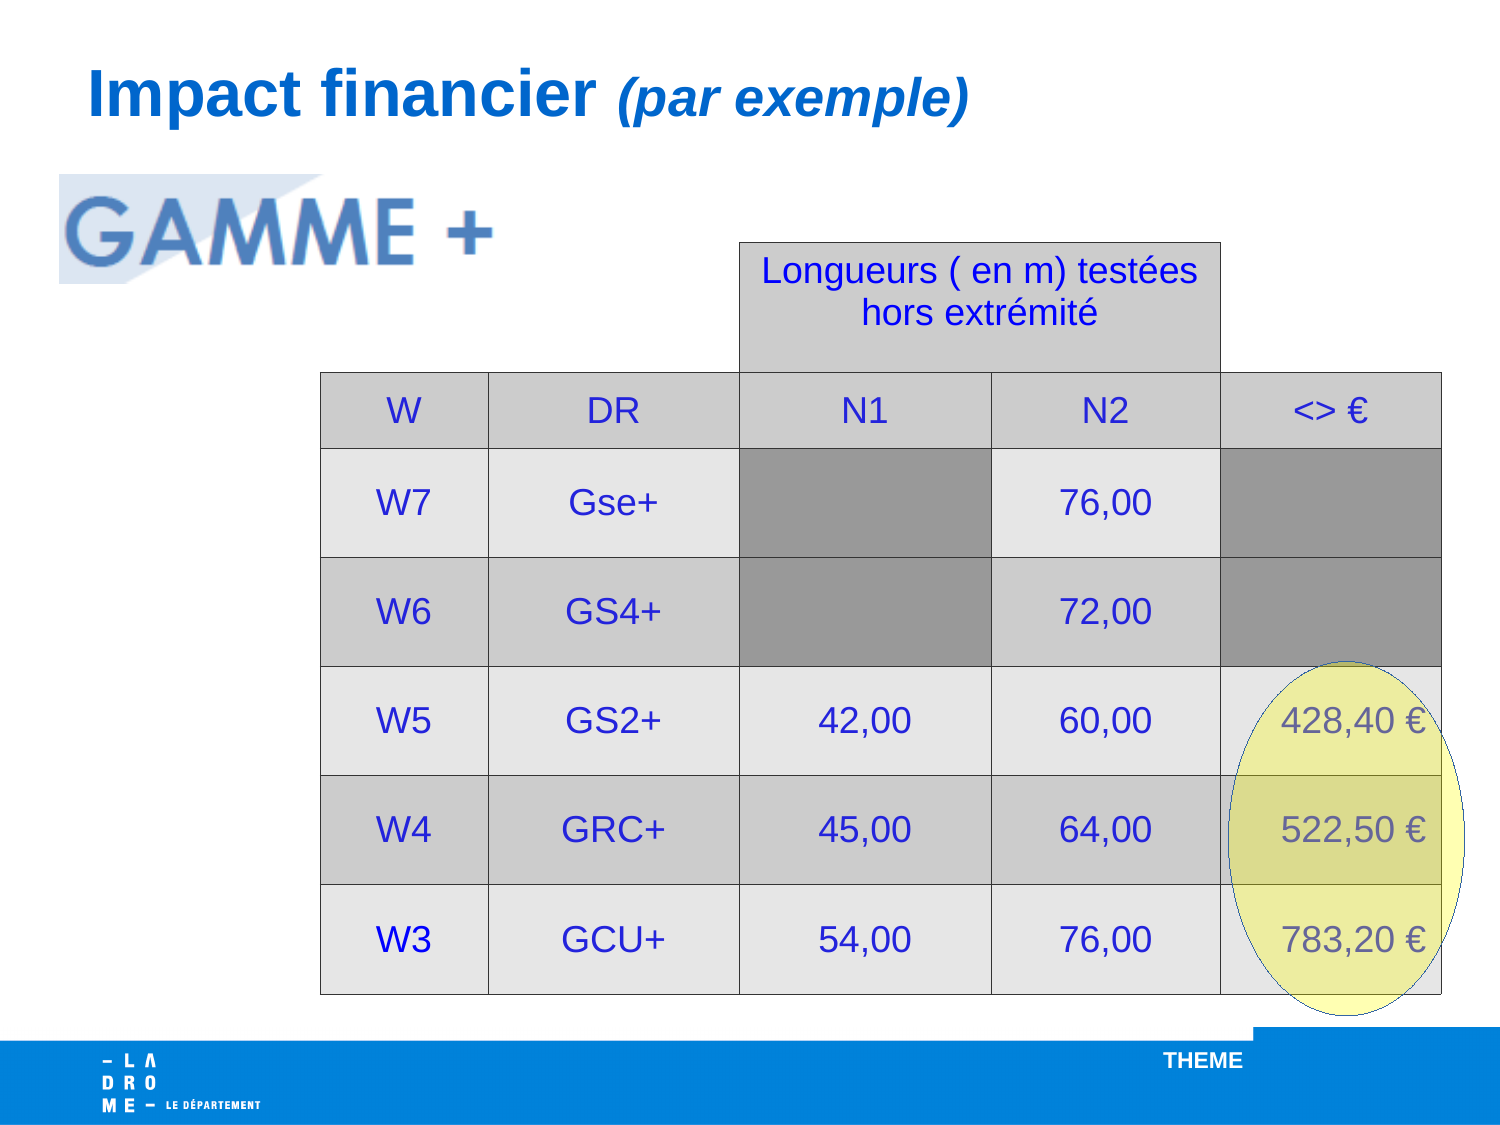

# Impact financier (par exemple)
| | | Longueurs ( en m) testées hors extrémité | | |
| --- | --- | --- | --- | --- |
| W | DR | N1 | N2 | <> € |
| W7 | Gse+ | | 76,00 | |
| W6 | GS4+ | | 72,00 | |
| W5 | GS2+ | 42,00 | 60,00 | 428,40 € |
| W4 | GRC+ | 45,00 | 64,00 | 522,50 € |
| W3 | GCU+ | 54,00 | 76,00 | 783,20 € |